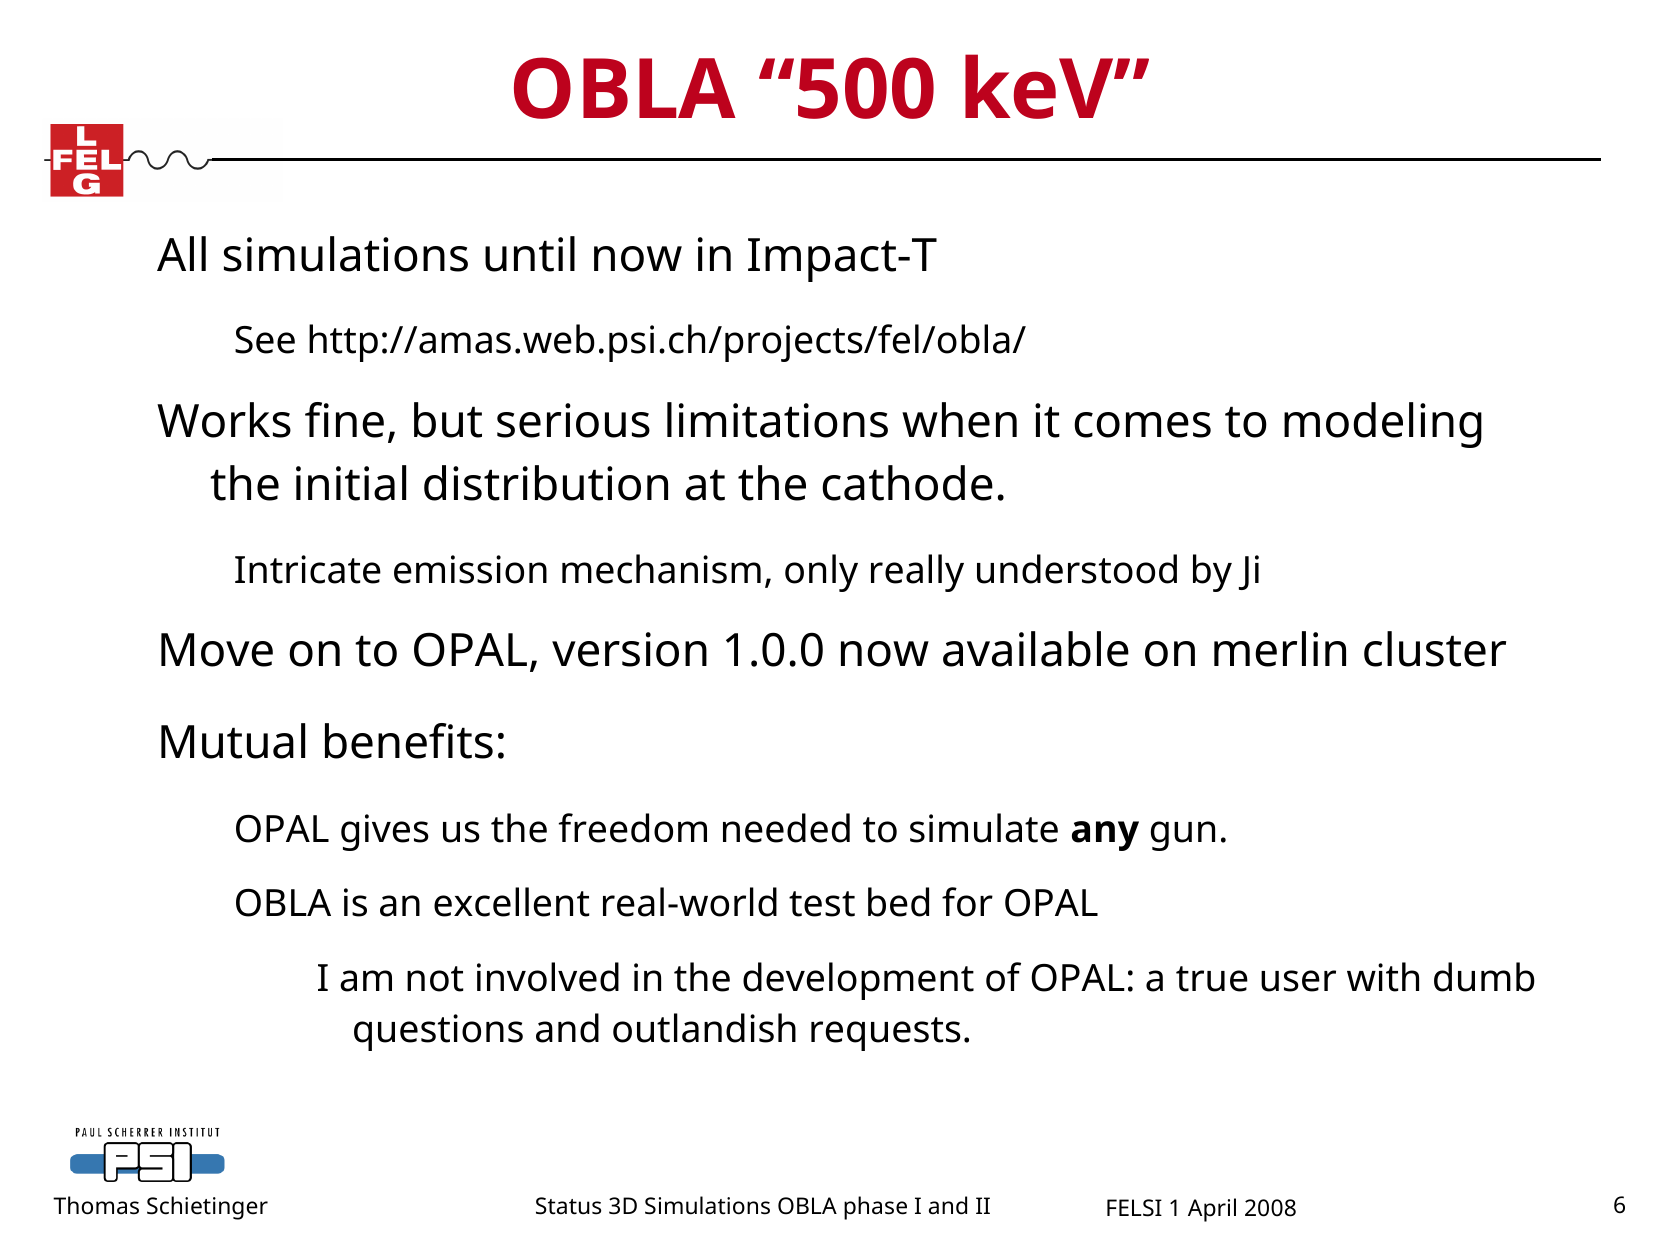

# OBLA “500 keV”
All simulations until now in Impact-T
See http://amas.web.psi.ch/projects/fel/obla/
Works fine, but serious limitations when it comes to modeling the initial distribution at the cathode.
Intricate emission mechanism, only really understood by Ji
Move on to OPAL, version 1.0.0 now available on merlin cluster
Mutual benefits:
OPAL gives us the freedom needed to simulate any gun.
OBLA is an excellent real-world test bed for OPAL
I am not involved in the development of OPAL: a true user with dumb questions and outlandish requests.